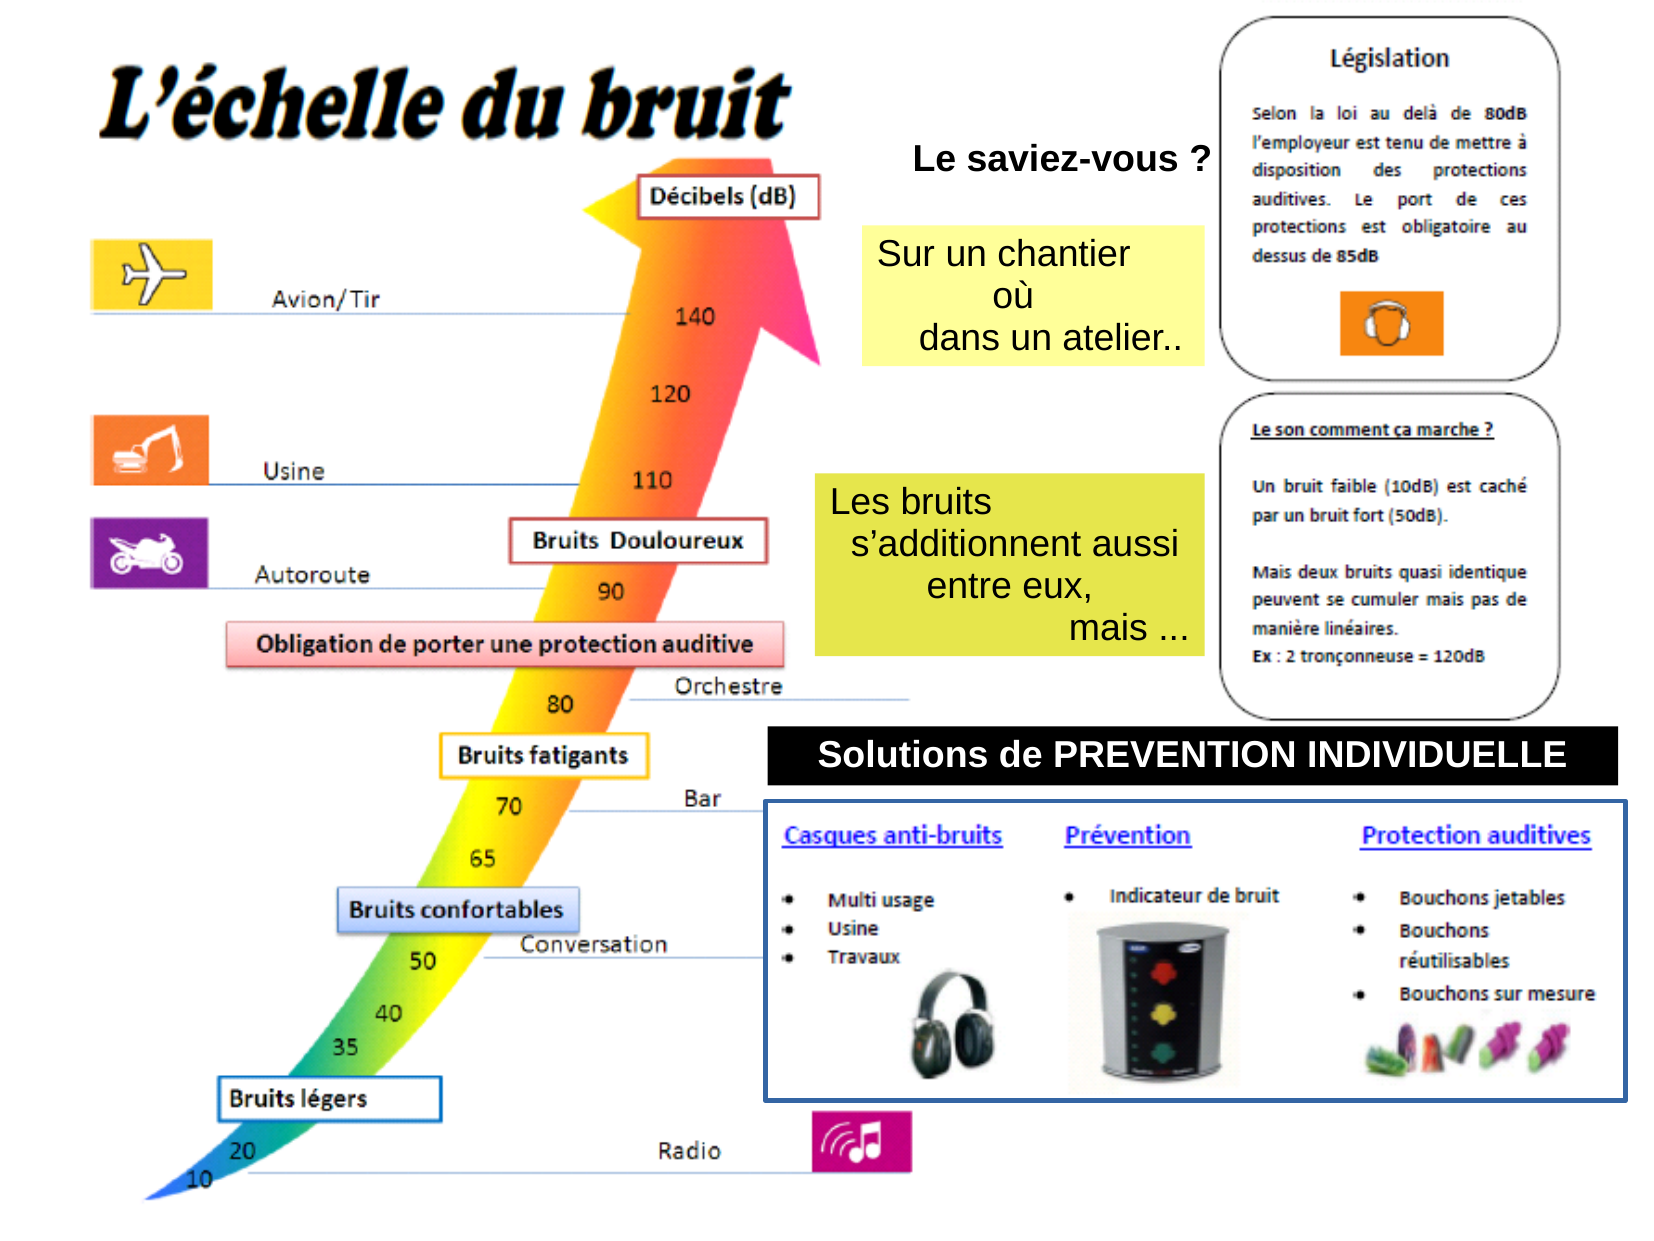

Le saviez-vous ?
Sur un chantier
 où
 dans un atelier..
Les bruits
 s’additionnent aussi
entre eux,
 mais ...
Solutions de PREVENTION INDIVIDUELLE